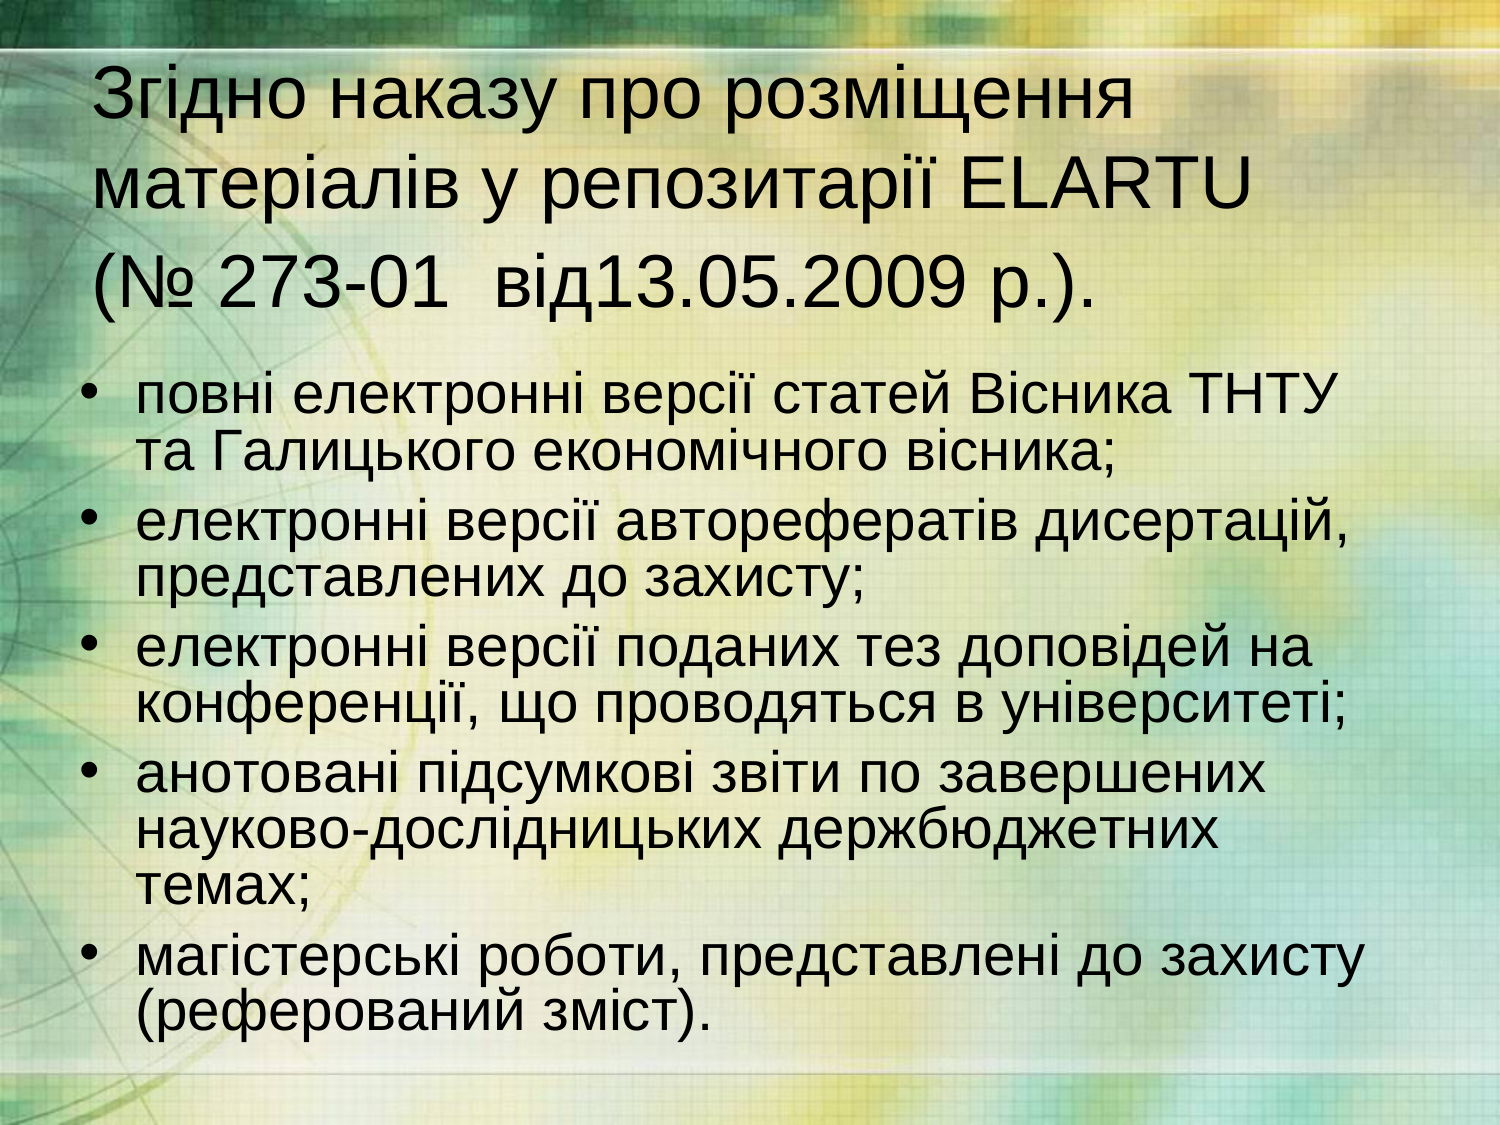

# Згідно наказу про розміщення матеріалів у репозитарії ELARTU (№ 273-01 від13.05.2009 р.).
повні електронні версії статей Вісника ТНТУ та Галицького економічного вісника;
електронні версії авторефератів дисертацій, представлених до захисту;
електронні версії поданих тез доповідей на конференції, що проводяться в університеті;
анотовані підсумкові звіти по завершених науково-дослідницьких держбюджетних темах;
магістерські роботи, представлені до захисту (реферований зміст).